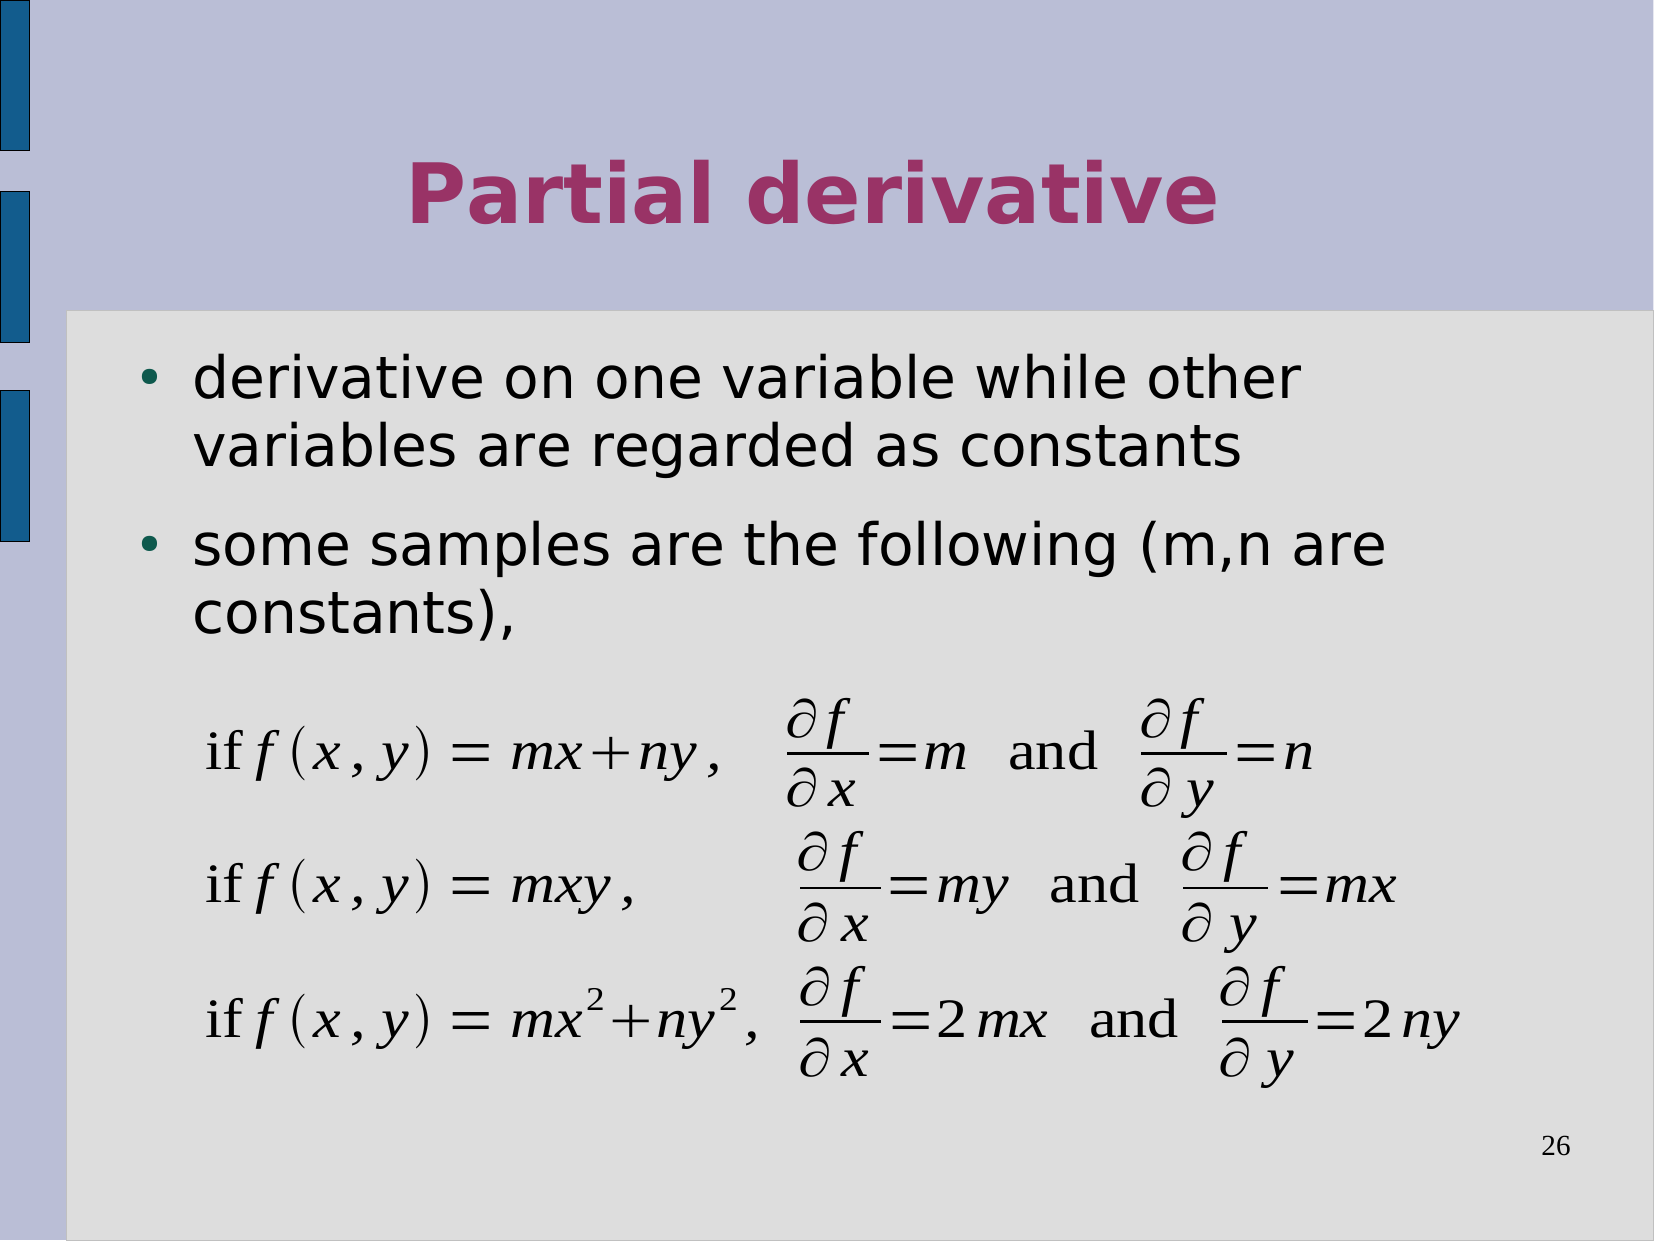

# Partial derivative
derivative on one variable while other variables are regarded as constants
some samples are the following (m,n are constants),
26